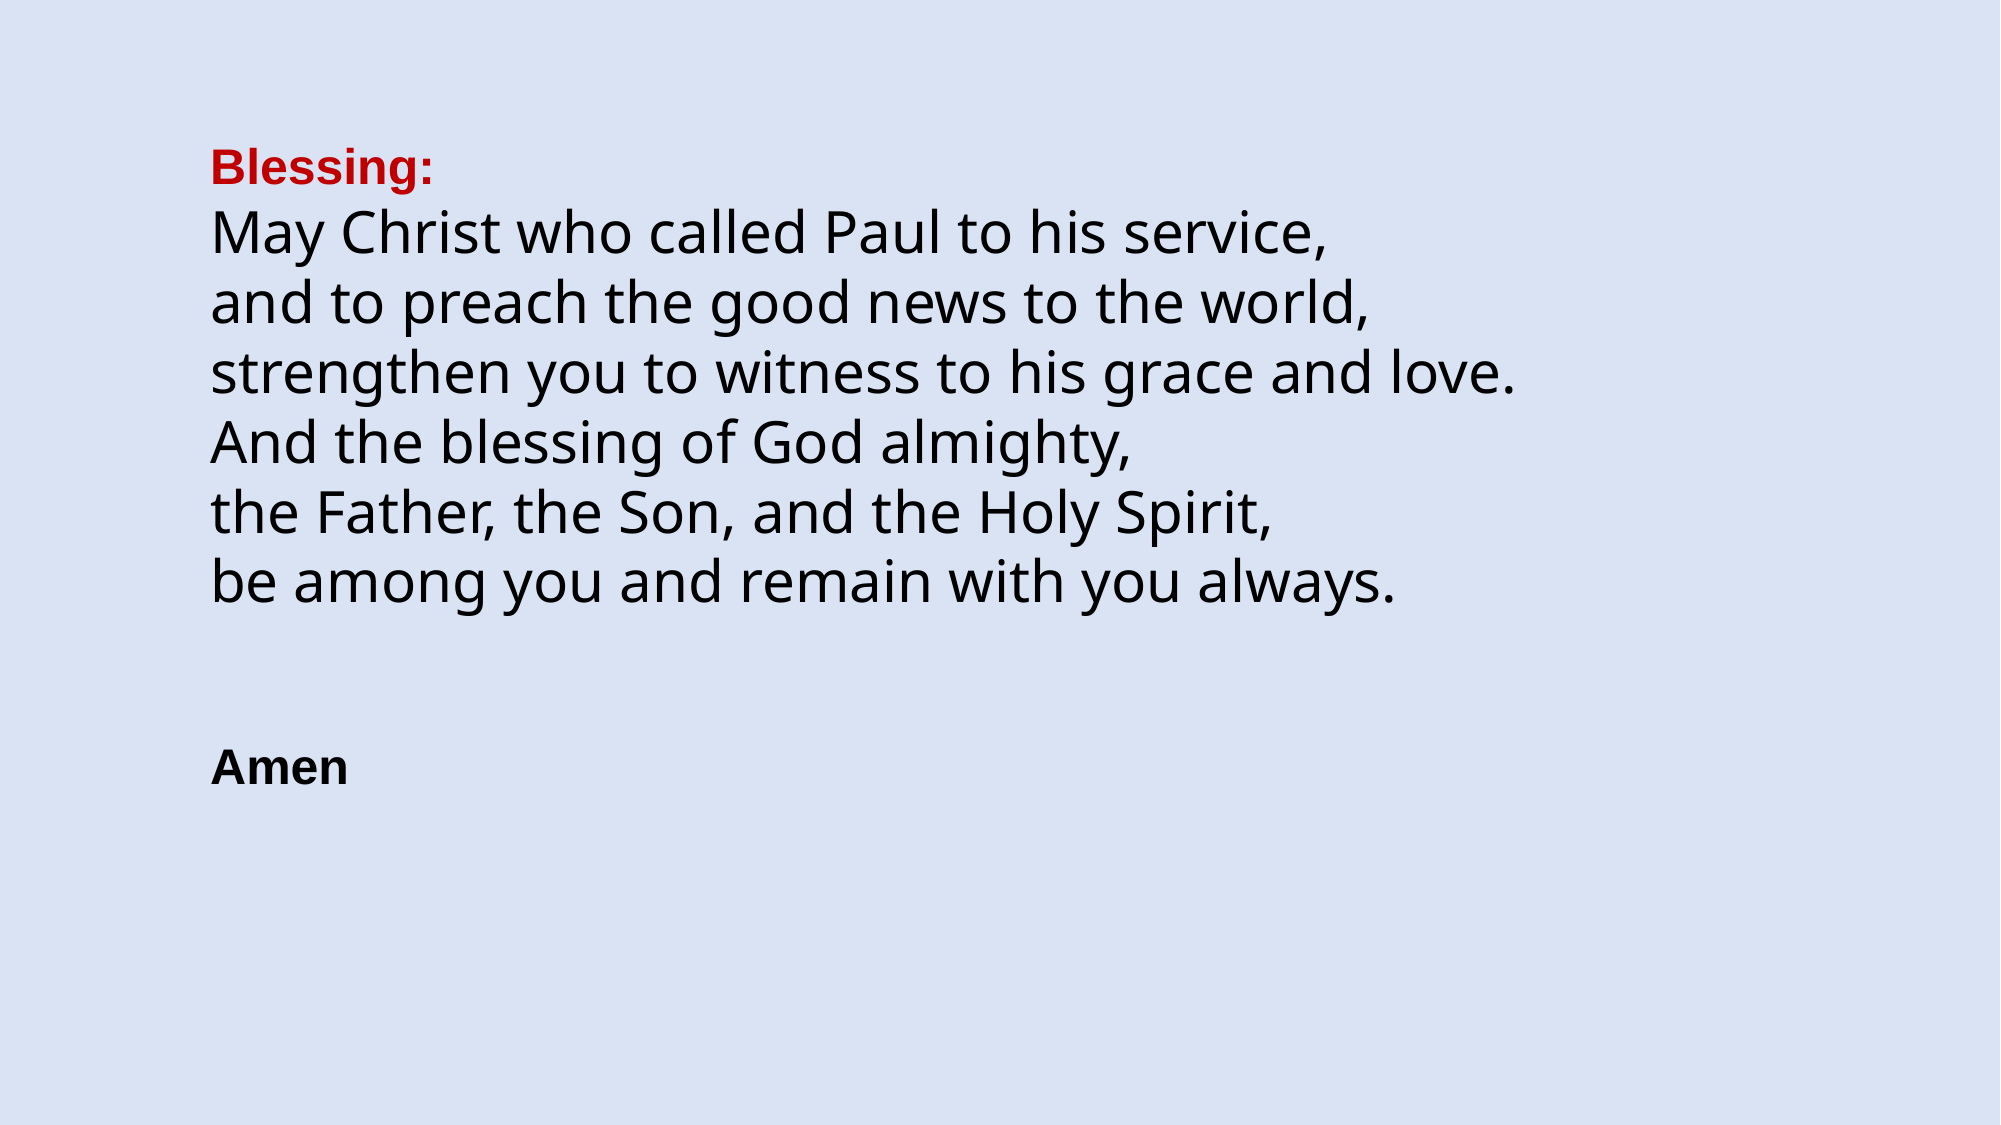

Blessing:
May Christ who called Paul to his service,
and to preach the good news to the world,
strengthen you to witness to his grace and love.
And the blessing of God almighty,
the Father, the Son, and the Holy Spirit,
be among you and remain with you always.
Amen